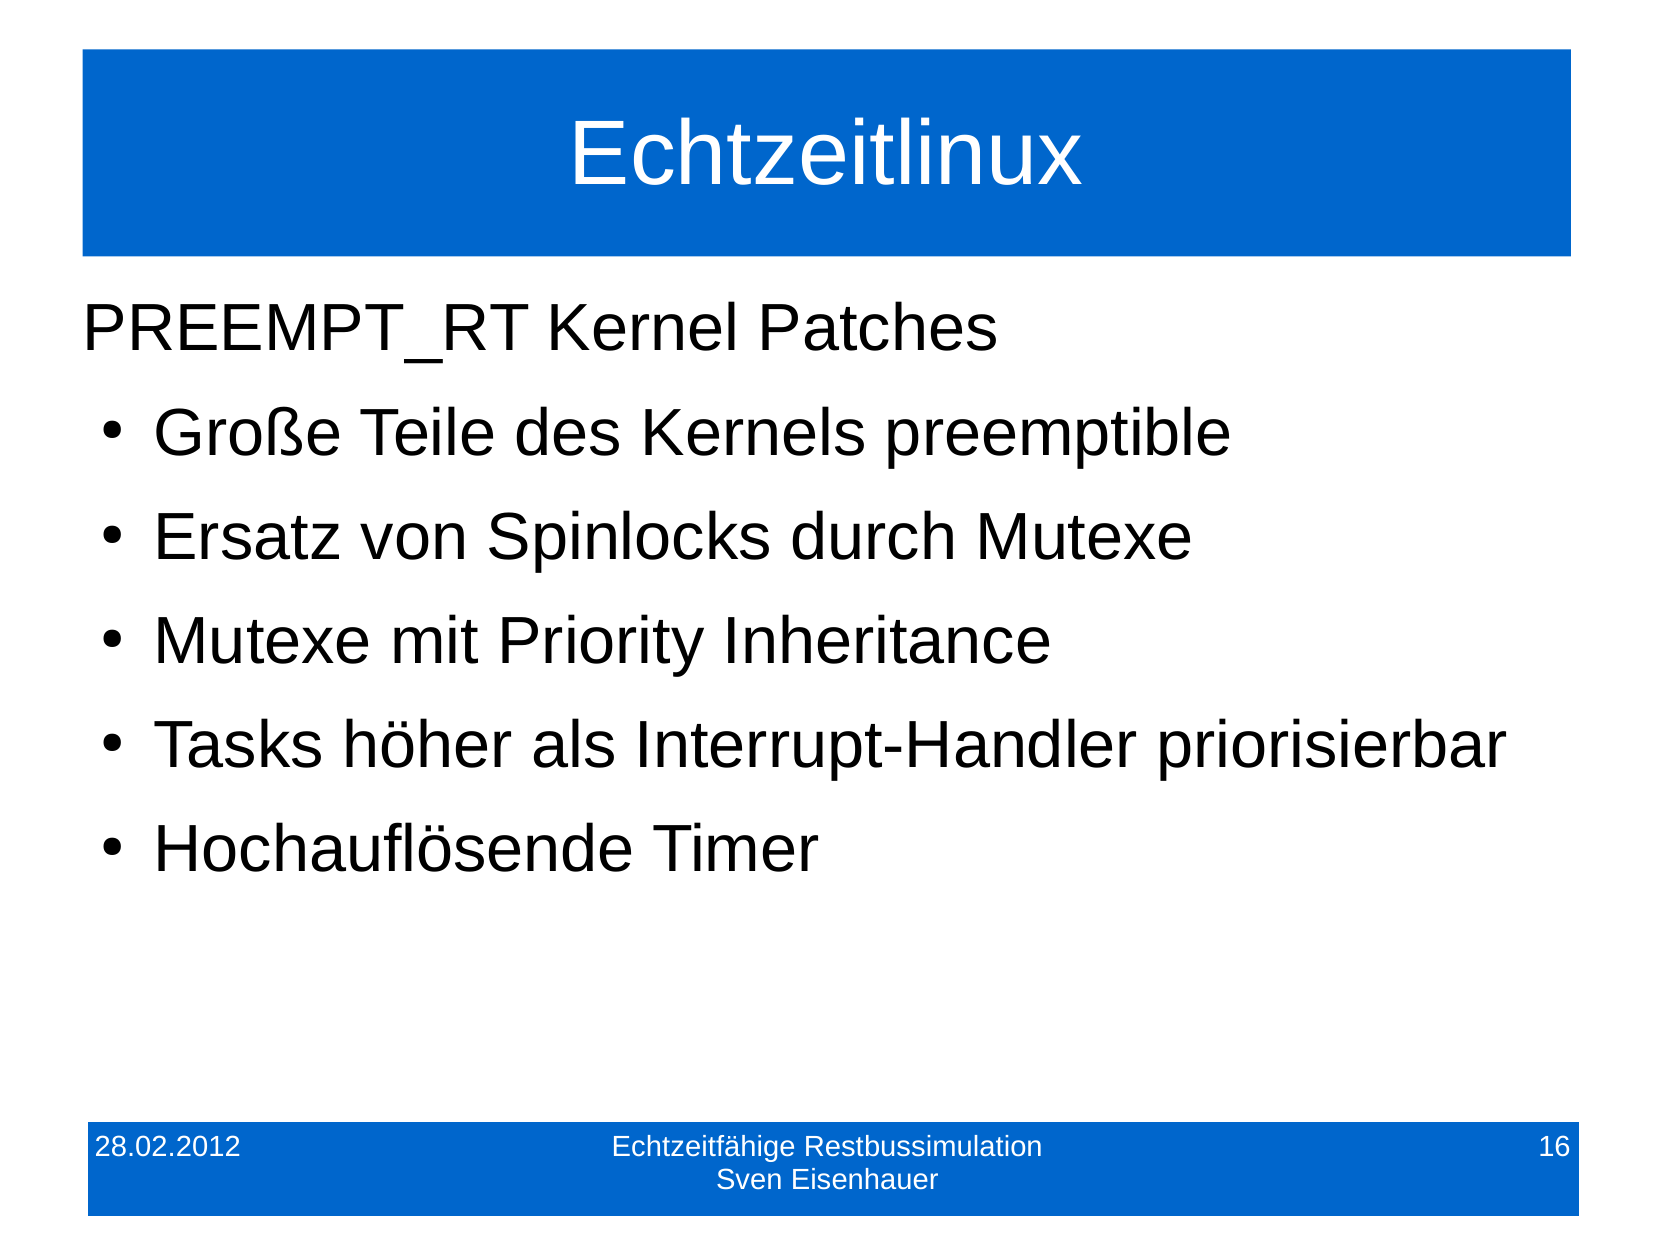

# Echtzeitlinux
PREEMPT_RT Kernel Patches
Große Teile des Kernels preemptible
Ersatz von Spinlocks durch Mutexe
Mutexe mit Priority Inheritance
Tasks höher als Interrupt-Handler priorisierbar
Hochauflösende Timer
28.02.2012
Echtzeitfähige Restbussimulation
16